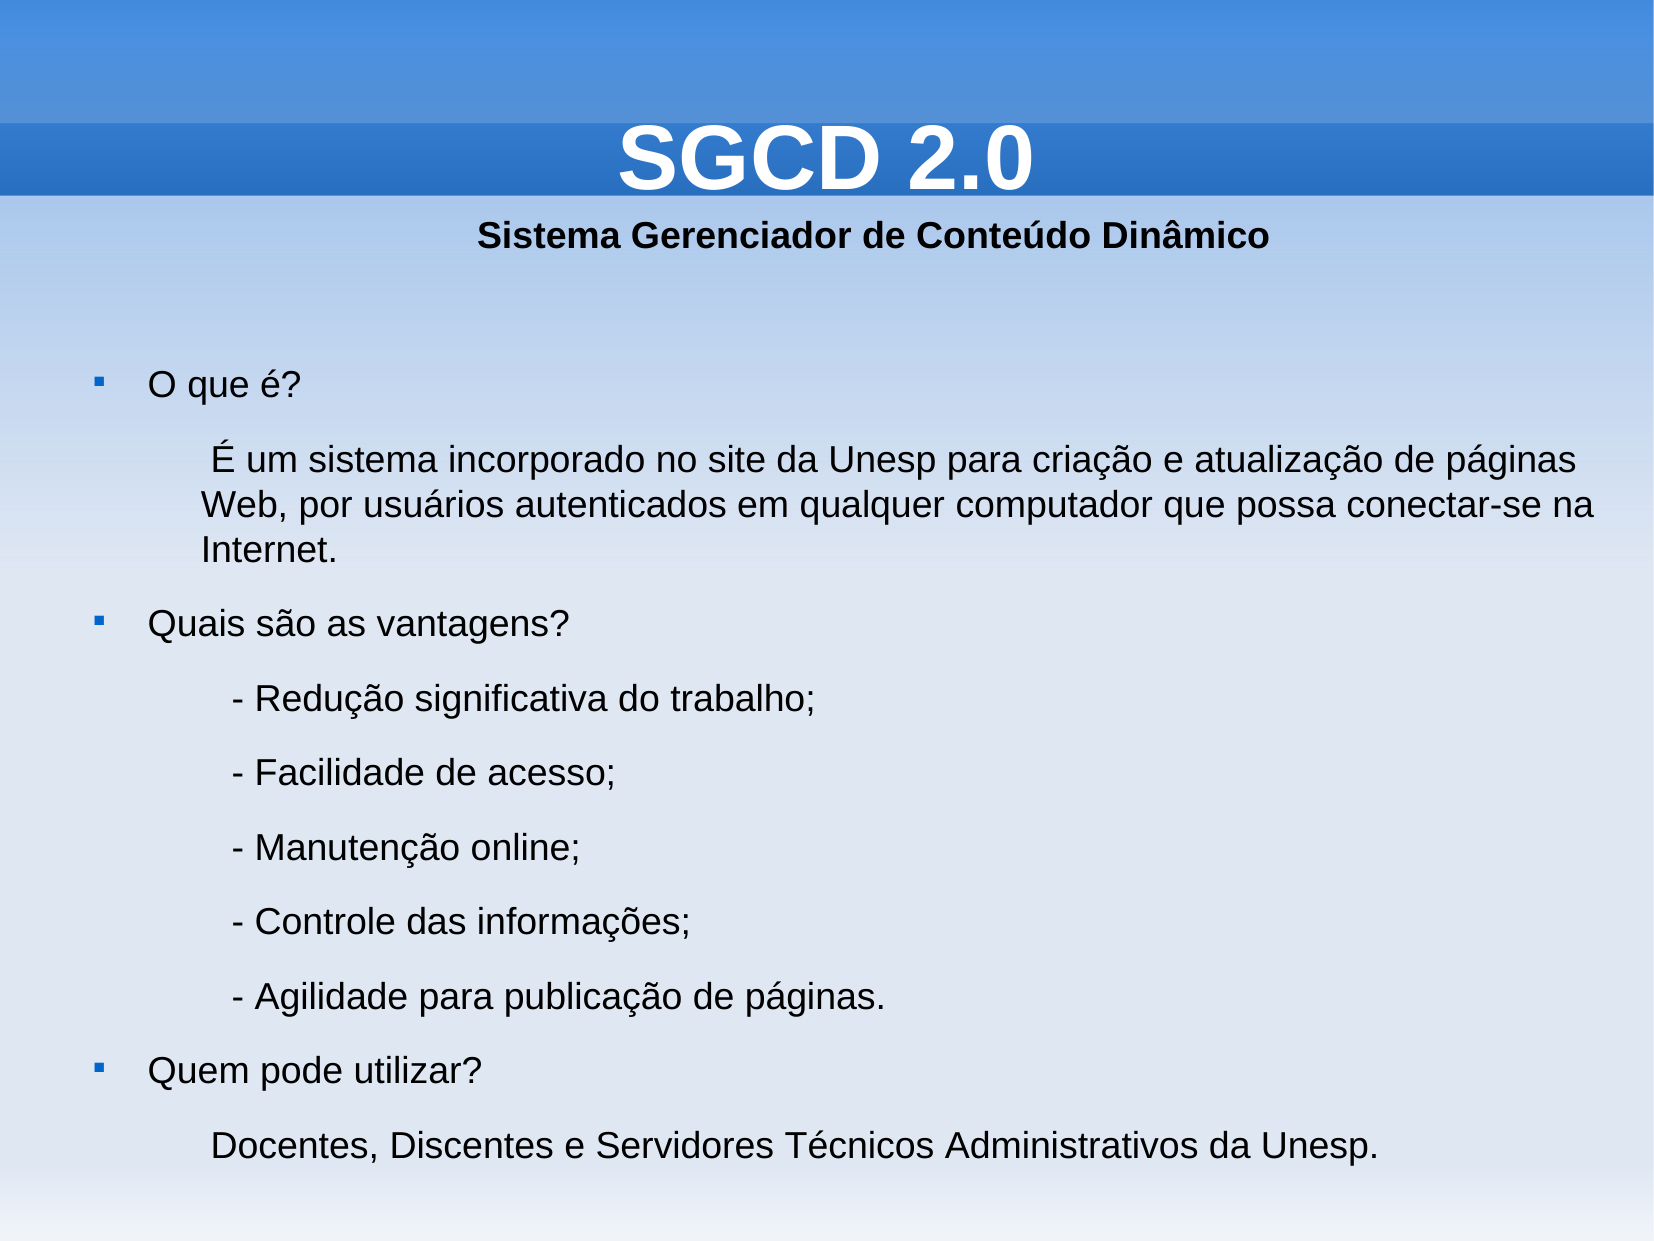

# SGCD 2.0
Sistema Gerenciador de Conteúdo Dinâmico
O que é?
 É um sistema incorporado no site da Unesp para criação e atualização de páginas Web, por usuários autenticados em qualquer computador que possa conectar-se na Internet.
Quais são as vantagens?
 - Redução significativa do trabalho;
 - Facilidade de acesso;
 - Manutenção online;
 - Controle das informações;
 - Agilidade para publicação de páginas.
Quem pode utilizar?
 Docentes, Discentes e Servidores Técnicos Administrativos da Unesp.